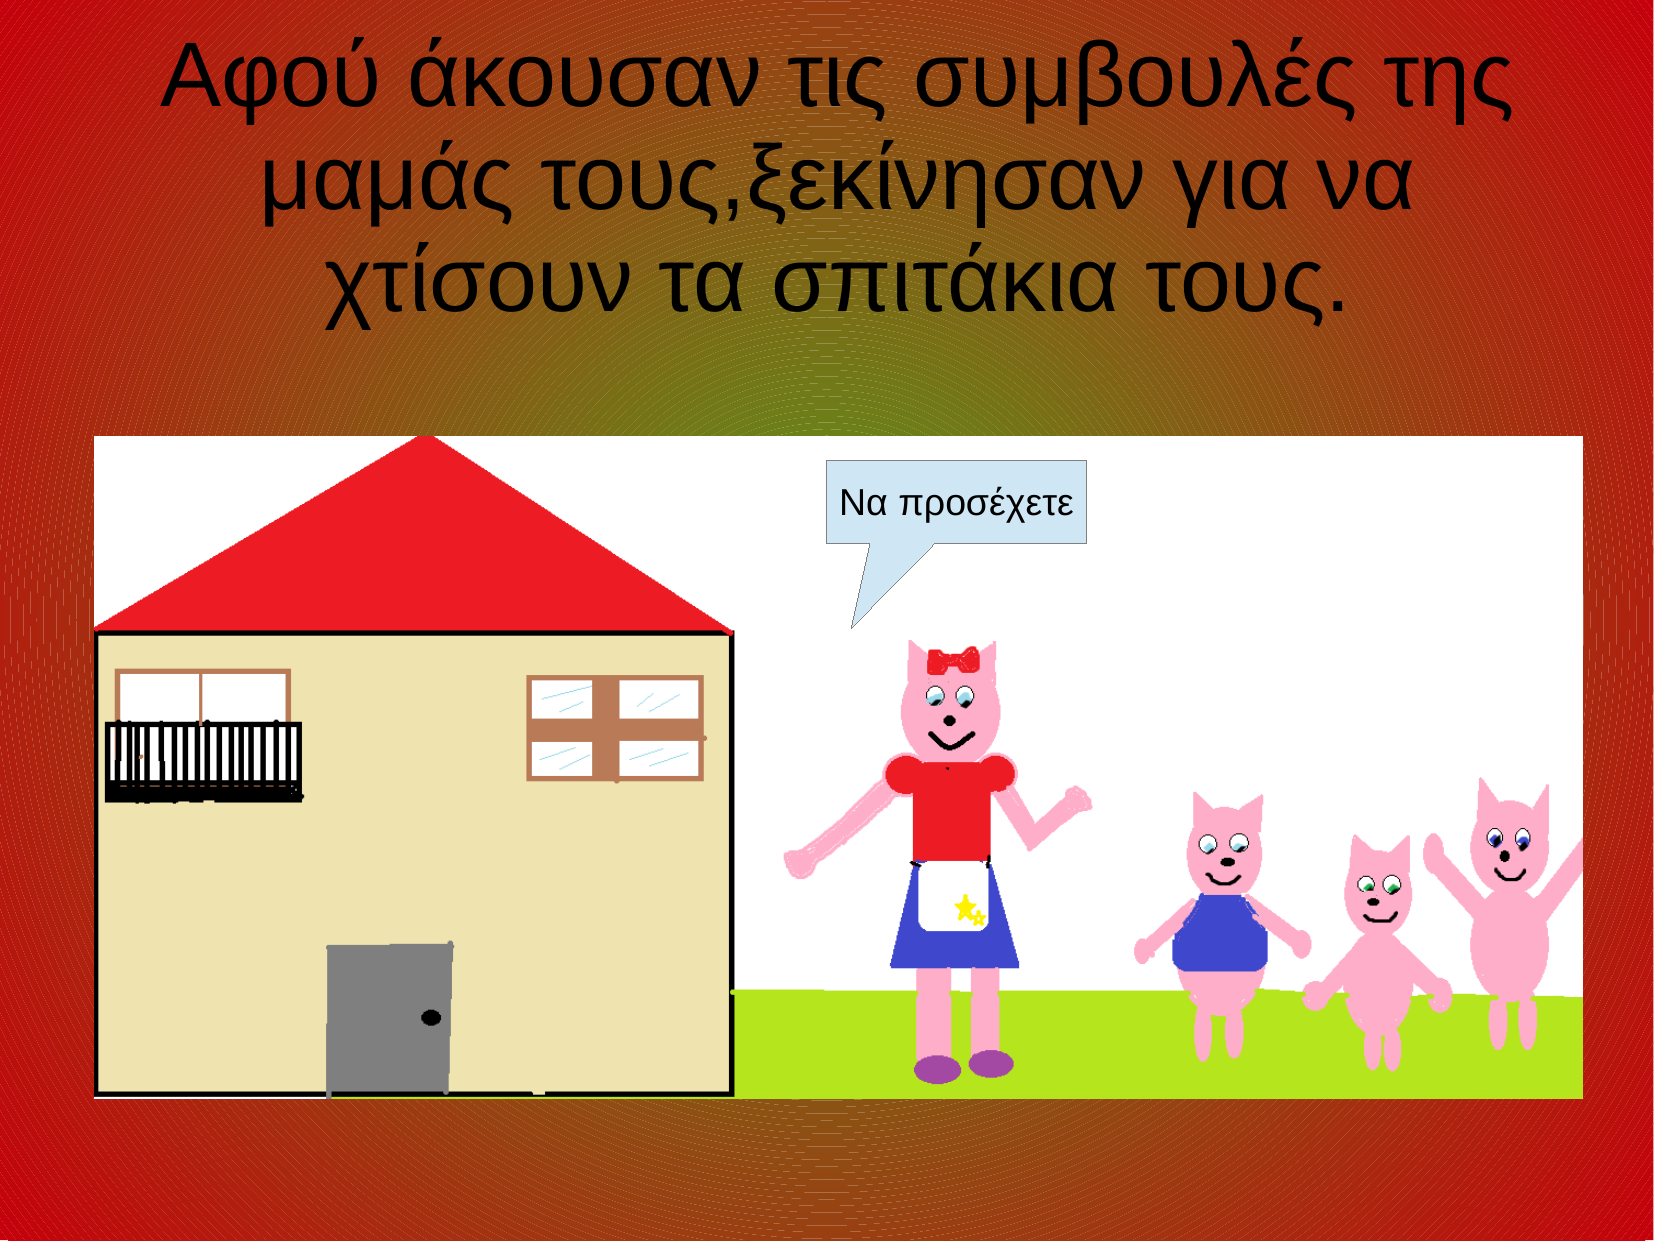

# Αφού άκουσαν τις συμβουλές της μαμάς τους,ξεκίνησαν για να χτίσουν τα σπιτάκια τους.
Να προσέχετε